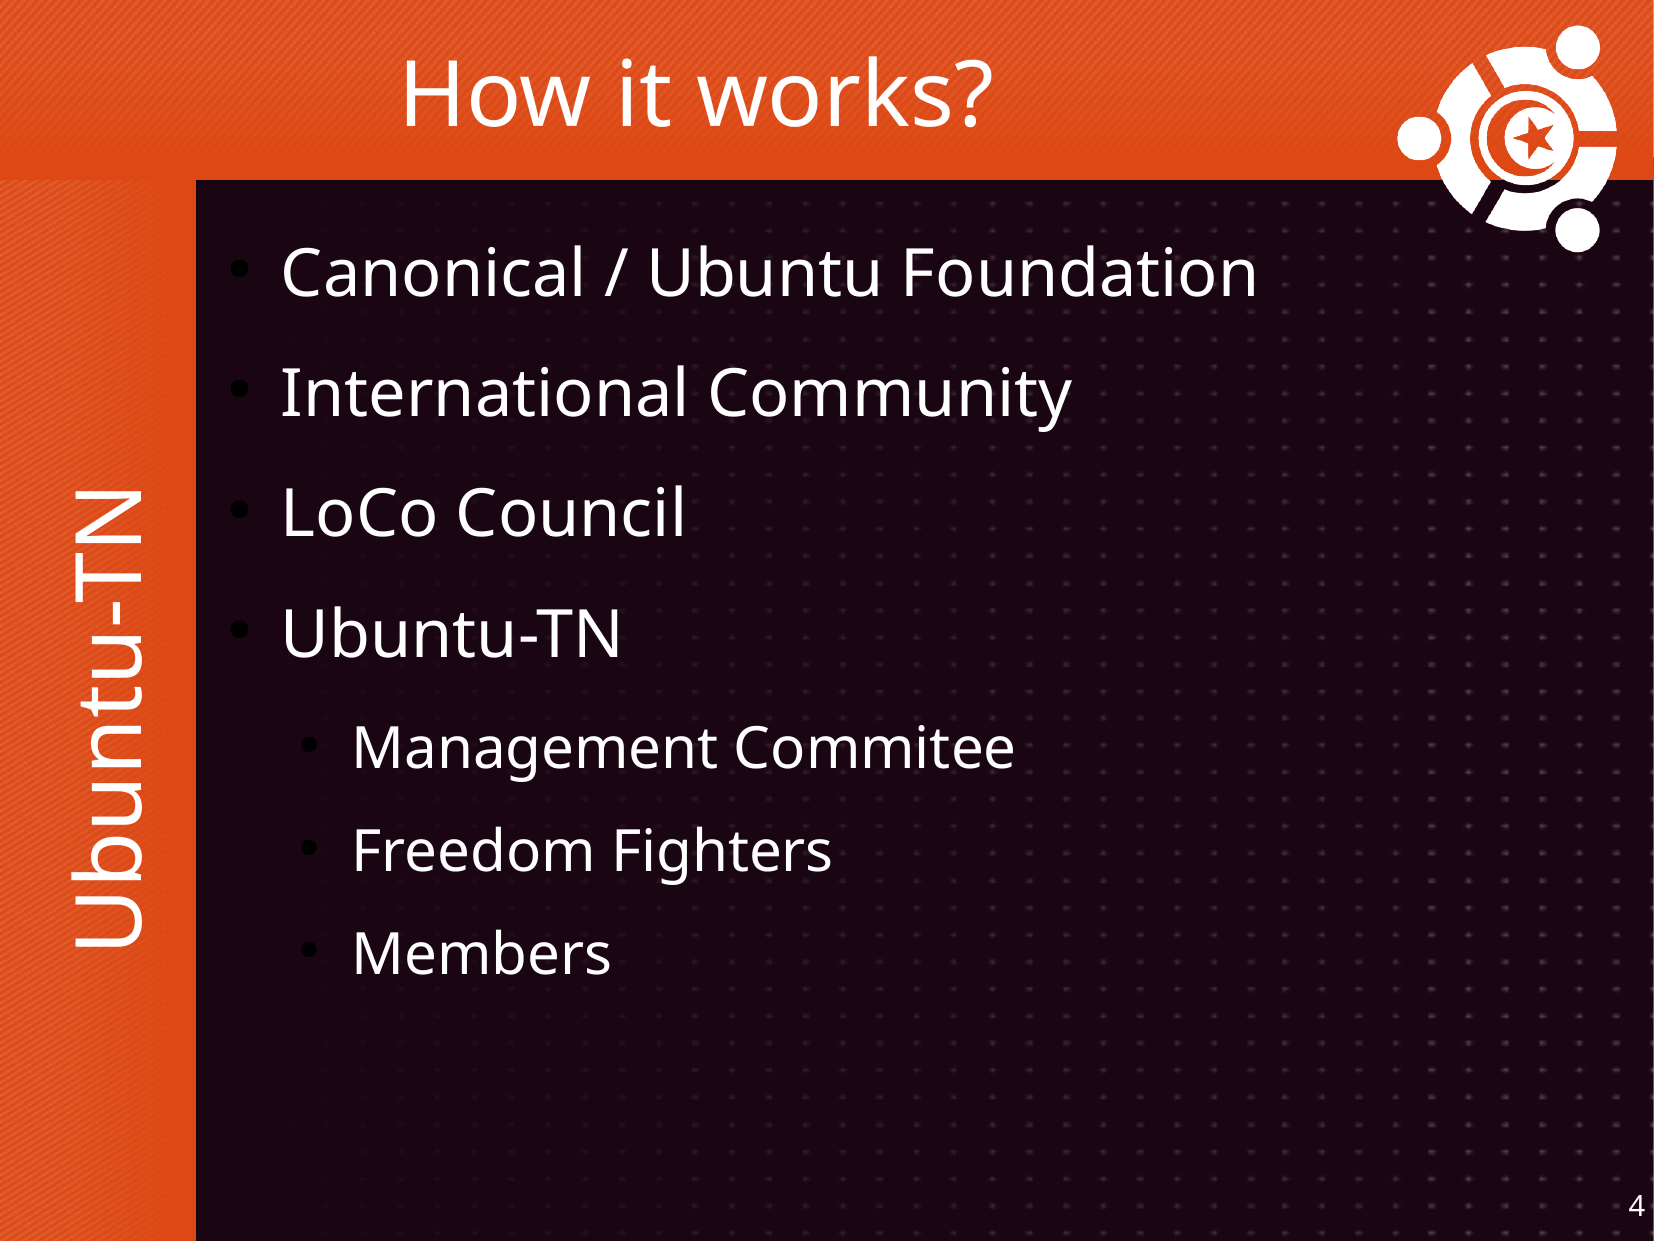

# How it works?
Canonical / Ubuntu Foundation
International Community
LoCo Council
Ubuntu-TN
Management Commitee
Freedom Fighters
Members
Ubuntu-TN
4